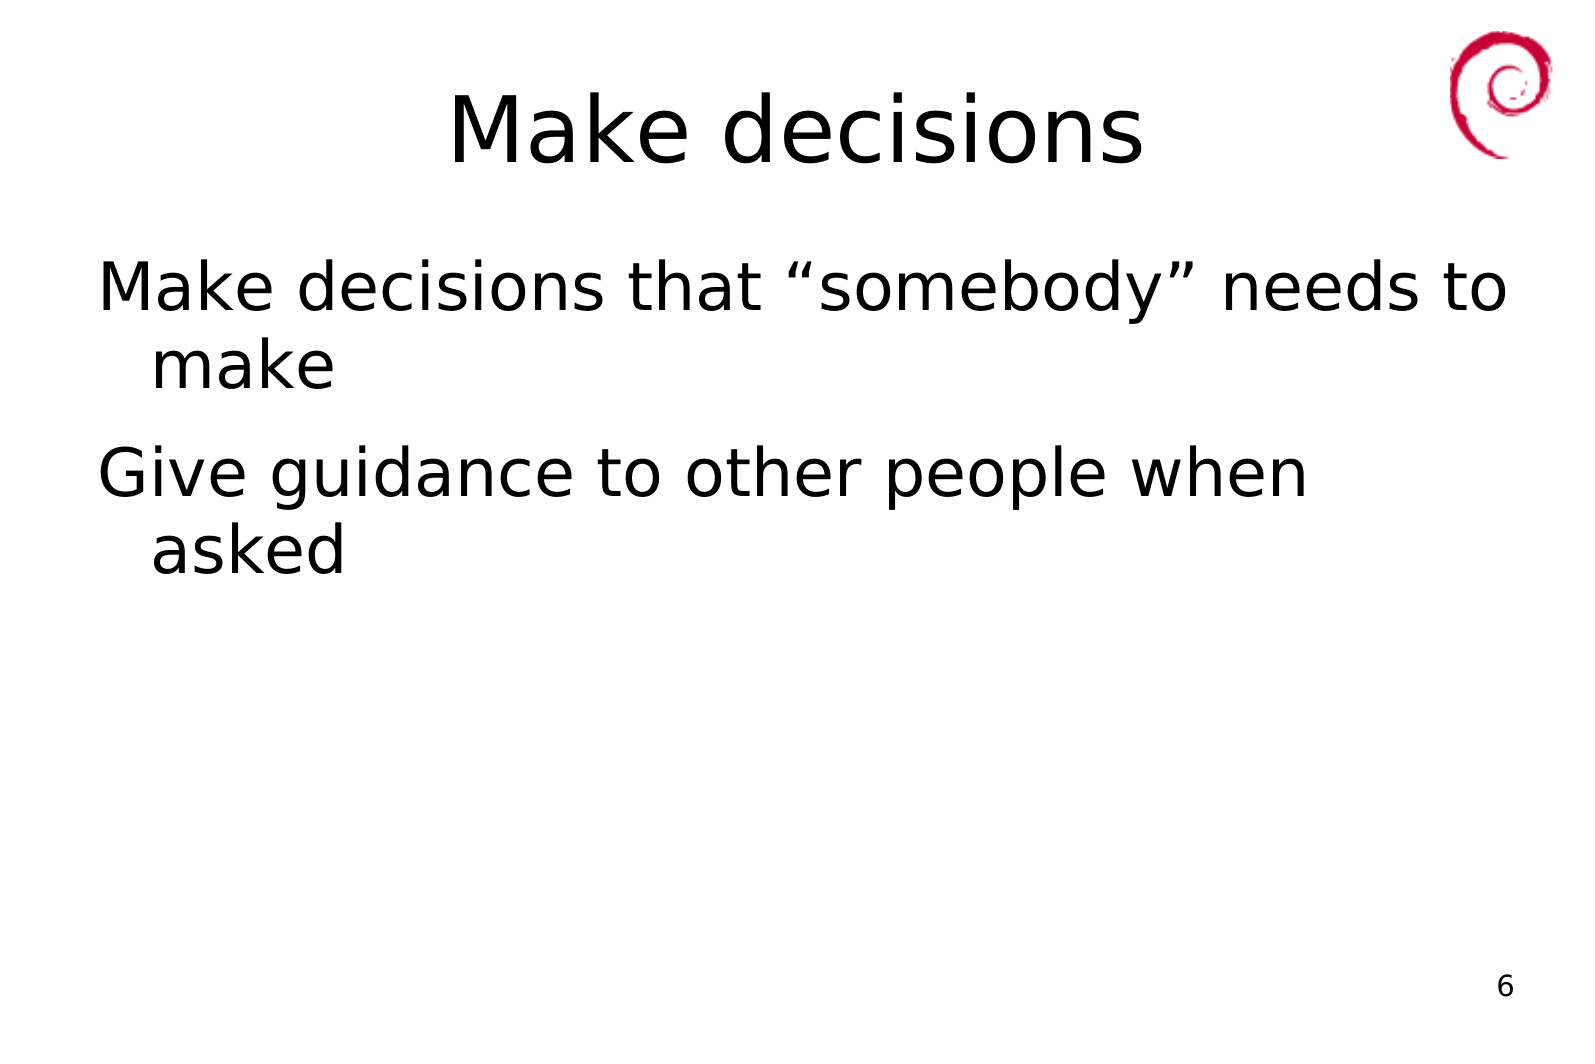

# Make decisions
Make decisions that “somebody” needs to make
Give guidance to other people when asked
6